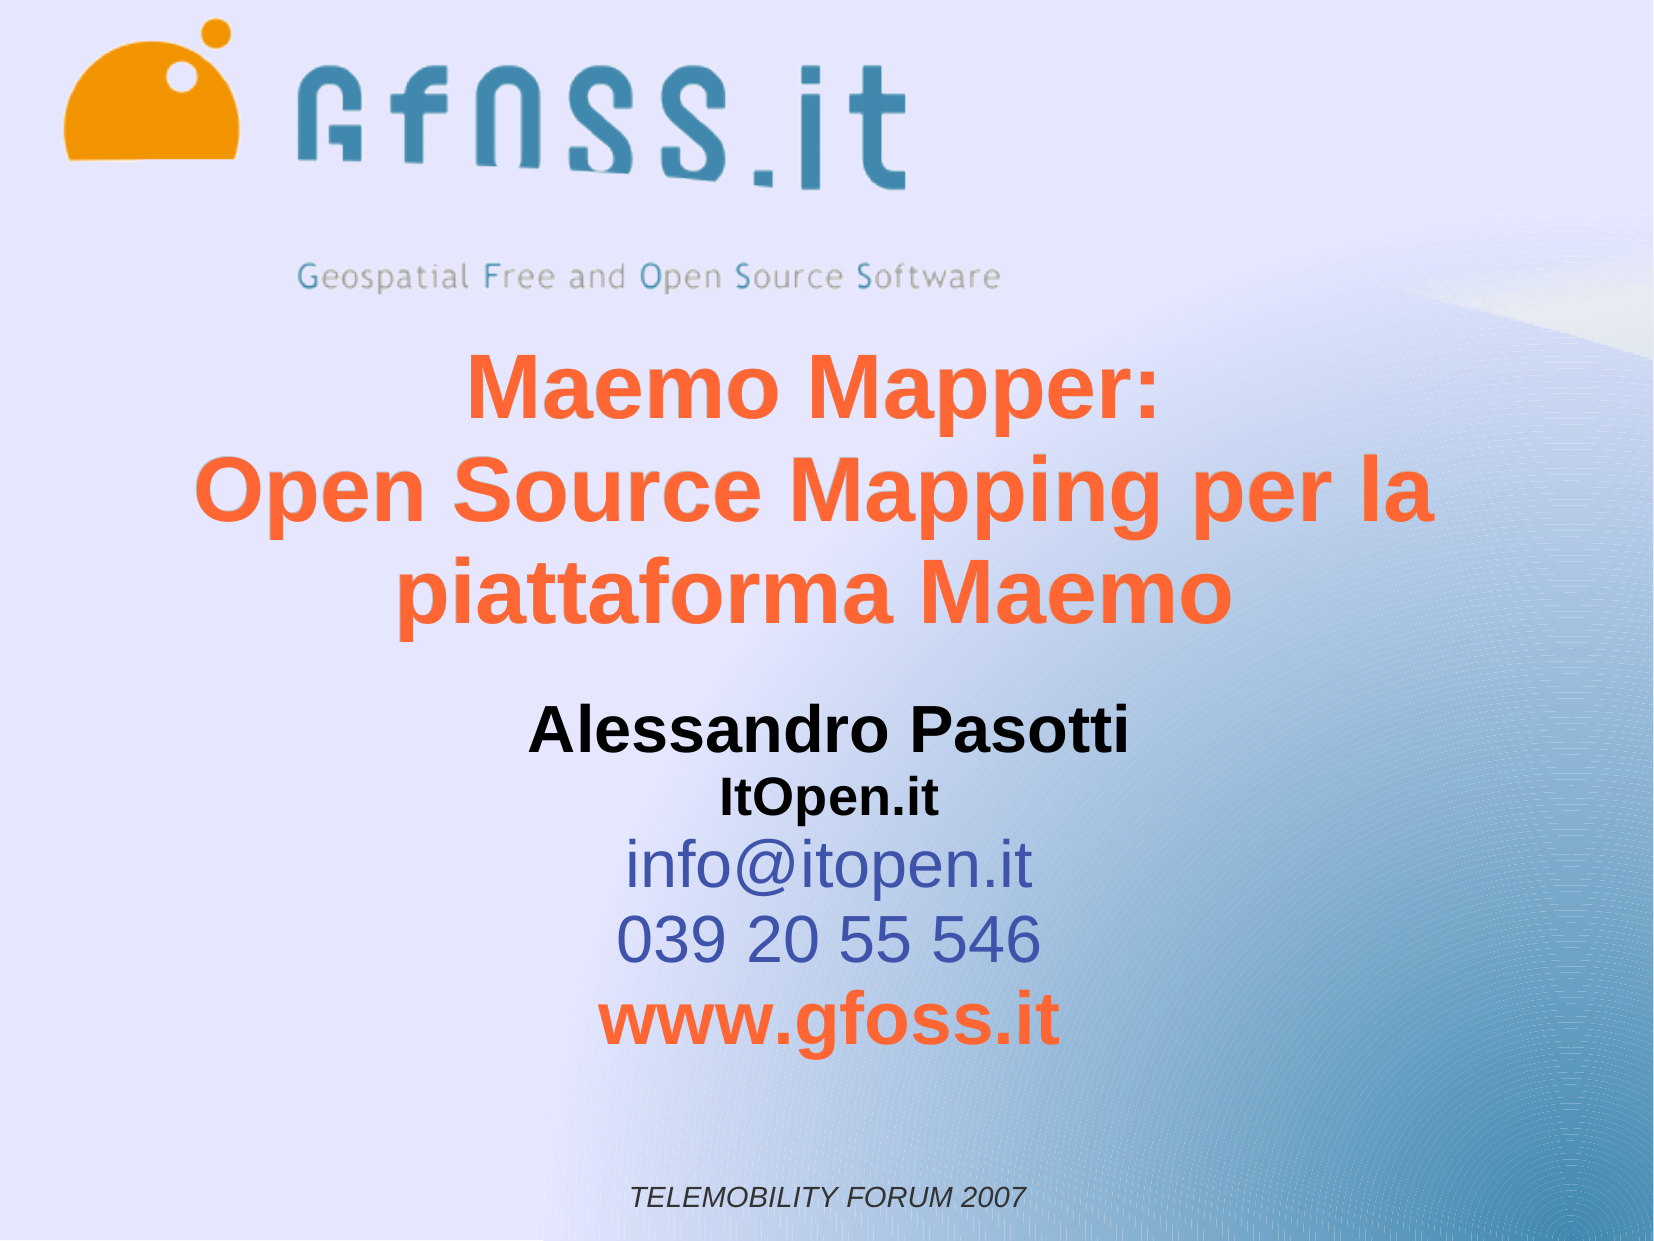

# Maemo Mapper: Open Source Mapping per la piattaforma Maemo
Alessandro Pasotti
ItOpen.it
info@itopen.it
039 20 55 546
www.gfoss.it
INSERIRE NOME EVENTO E DATA